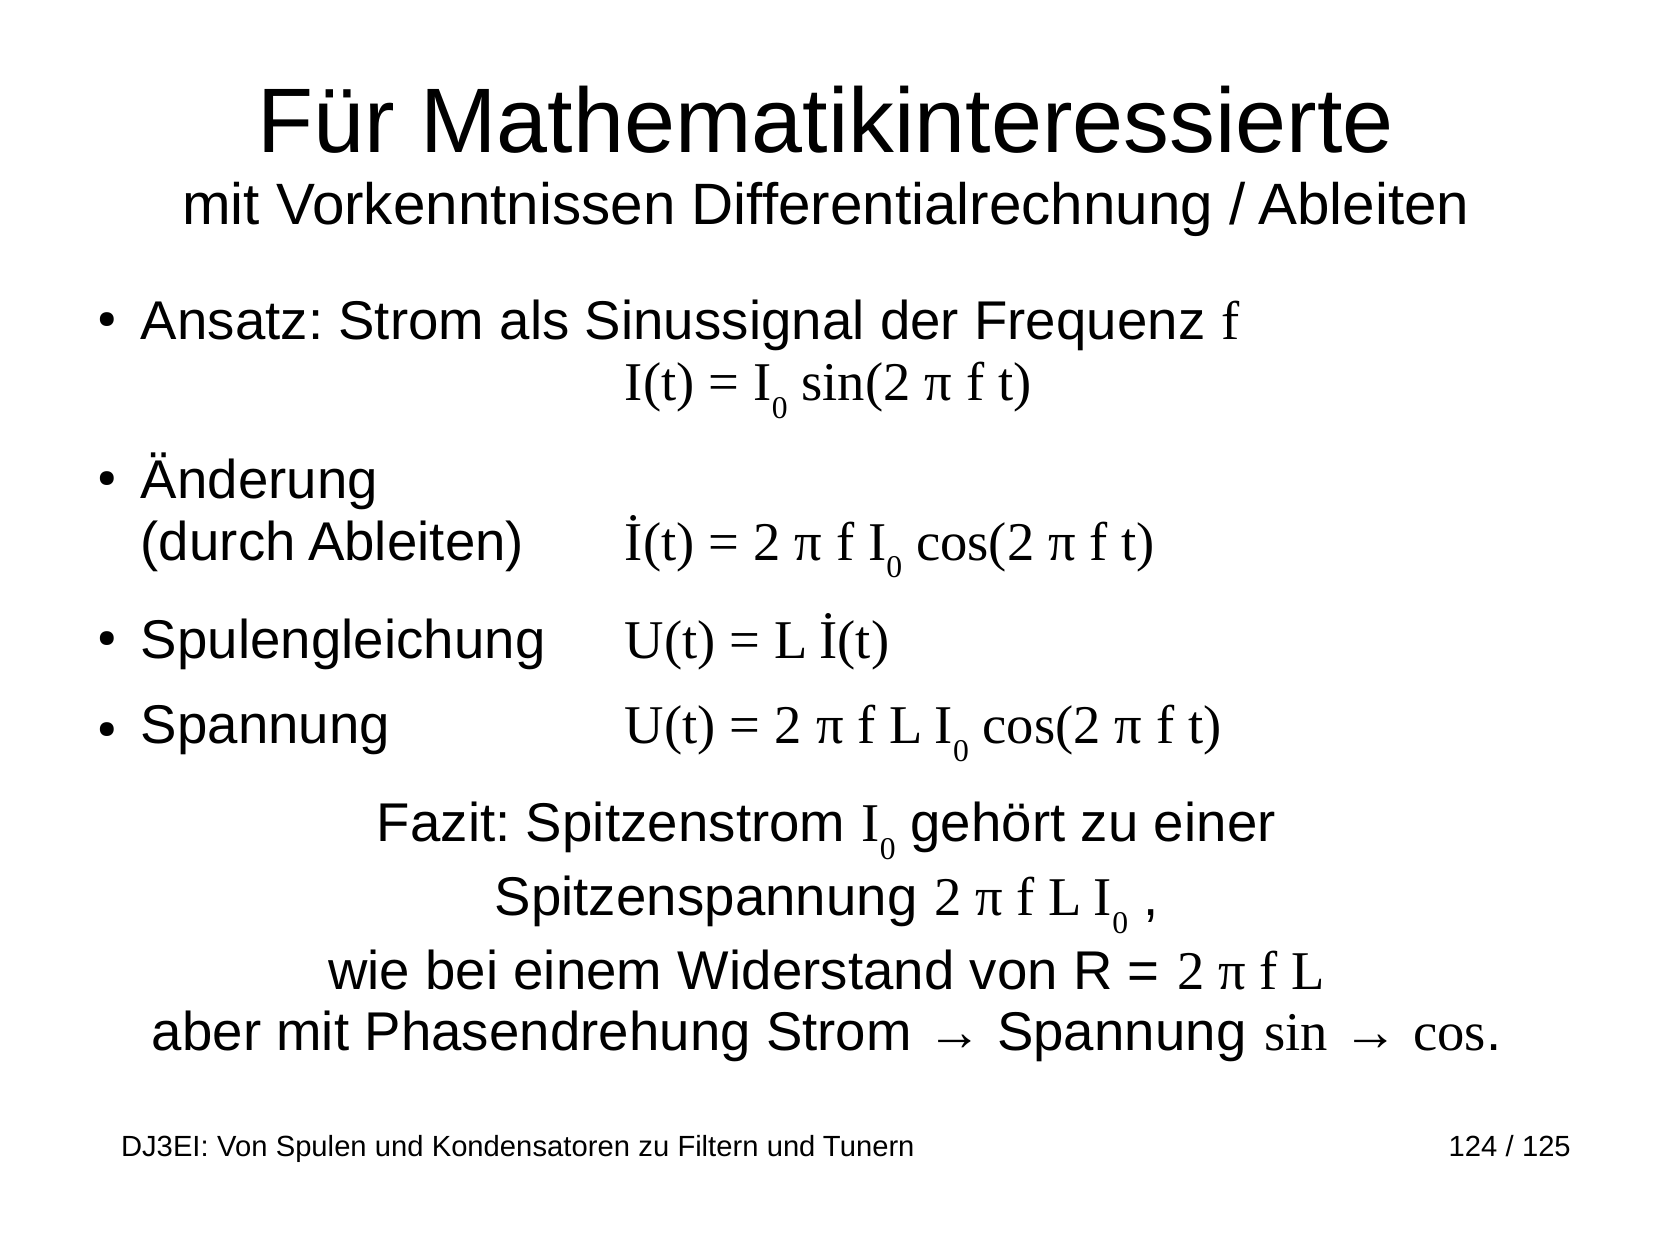

# Für Mathematikinteressierte mit Vorkenntnissen Differentialrechnung / Ableiten
Ansatz: Strom als Sinussignal der Frequenz f
			 					I(t) = I0 sin(2 π f t)
Änderung
(durch Ableiten) 		İ(t) = 2 π f I0 cos(2 π f t)
Spulengleichung		U(t) = L İ(t)
Spannung				U(t) = 2 π f L I0 cos(2 π f t)
Fazit: Spitzenstrom I0 gehört zu einer
Spitzenspannung 2 π f L I0 ,
wie bei einem Widerstand von R = 2 π f L
aber mit Phasendrehung Strom → Spannung sin → cos.